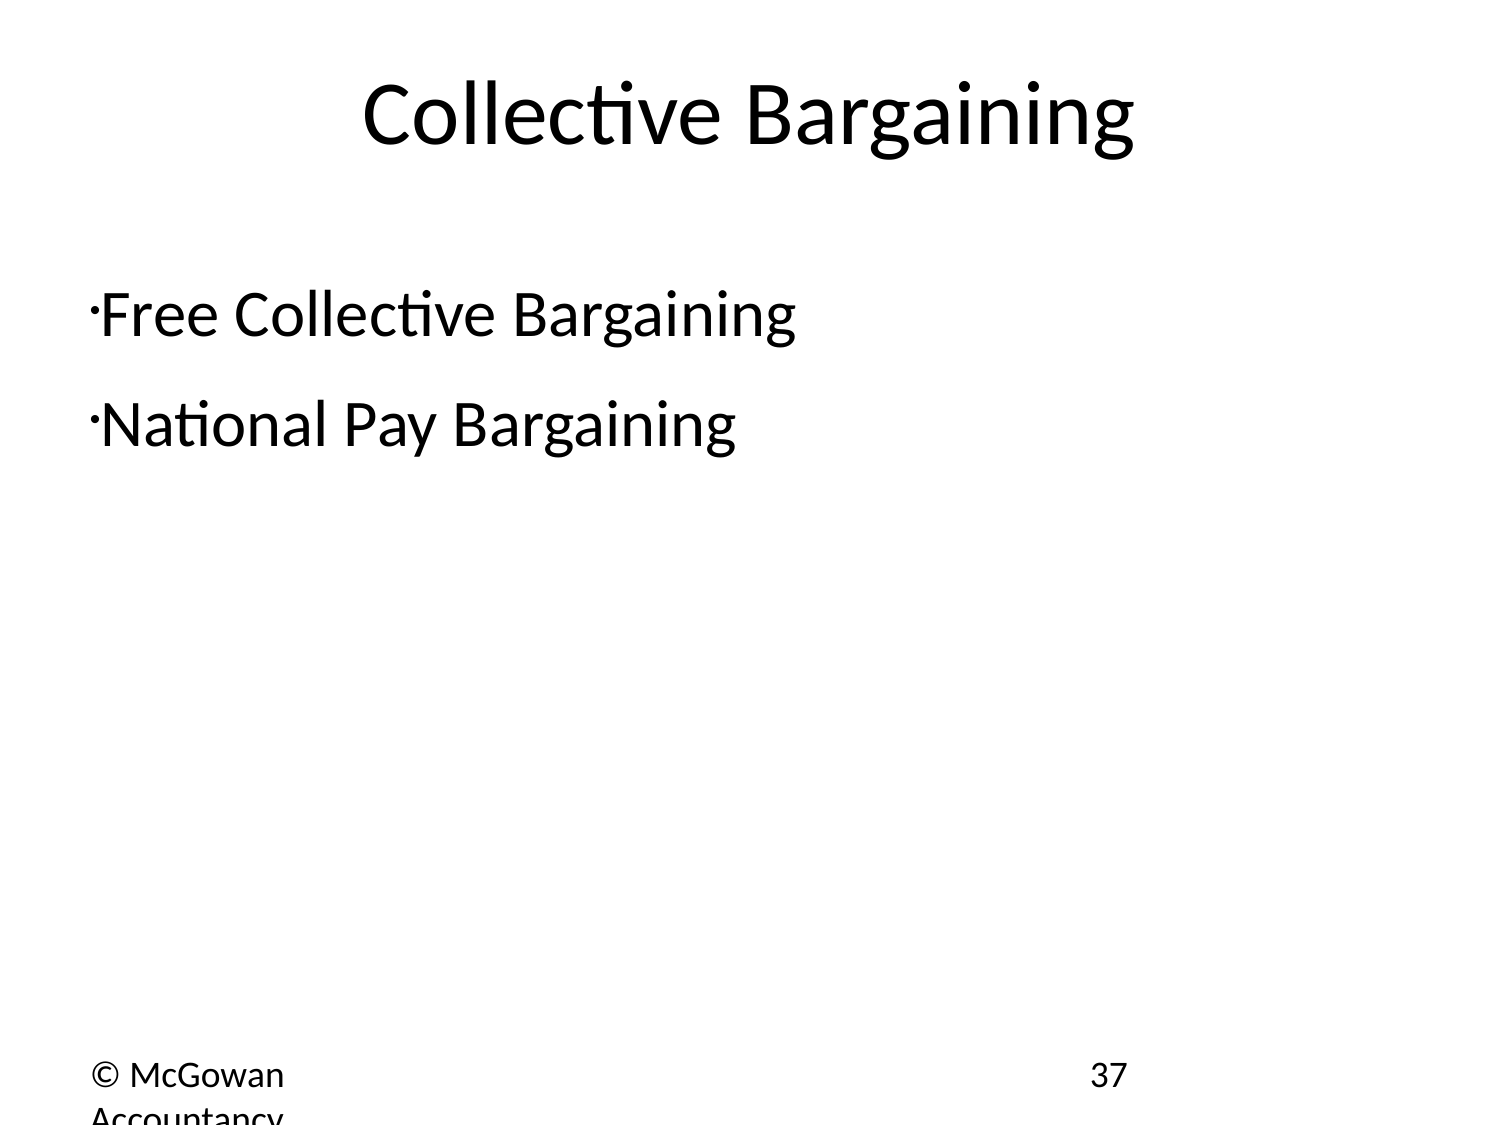

# Collective Bargaining
Free Collective Bargaining
National Pay Bargaining
© McGowan Accountancy Services
37